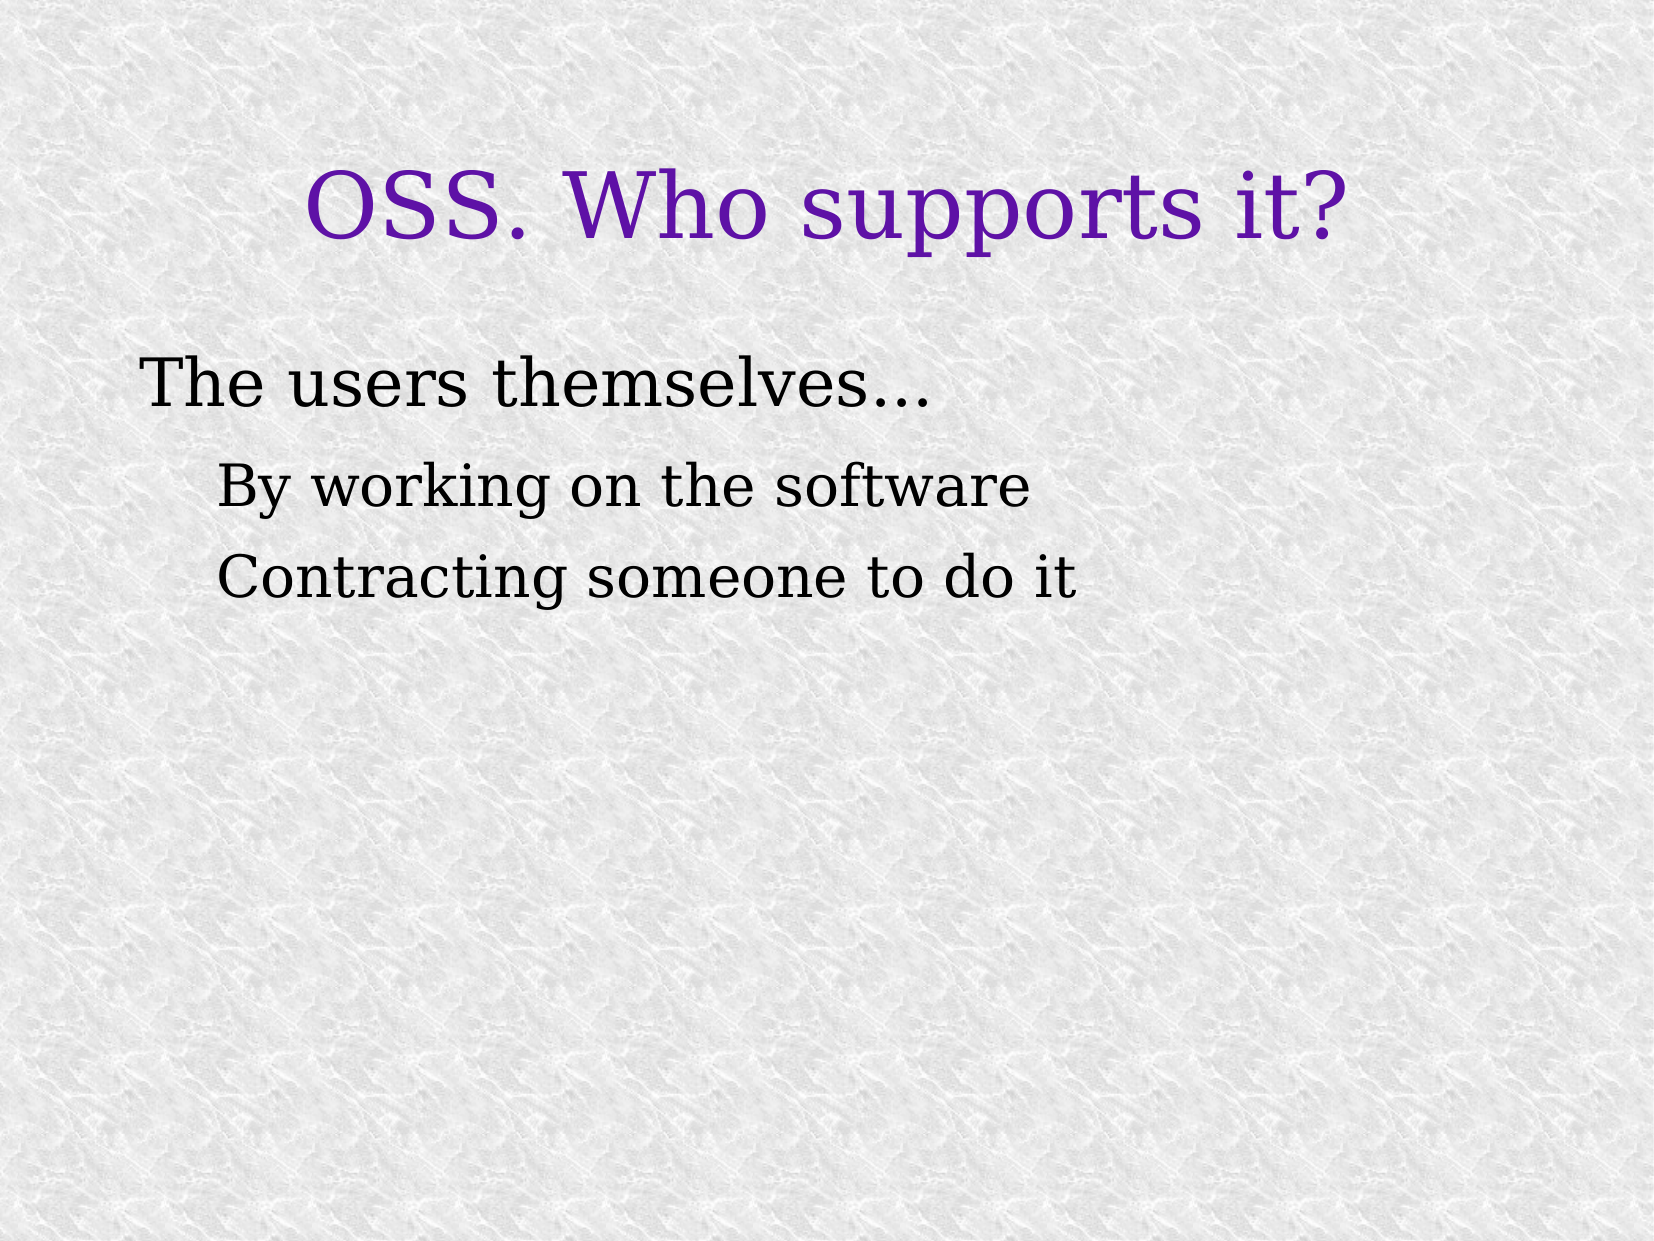

# OSS. Who supports it?
The users themselves...
By working on the software
Contracting someone to do it